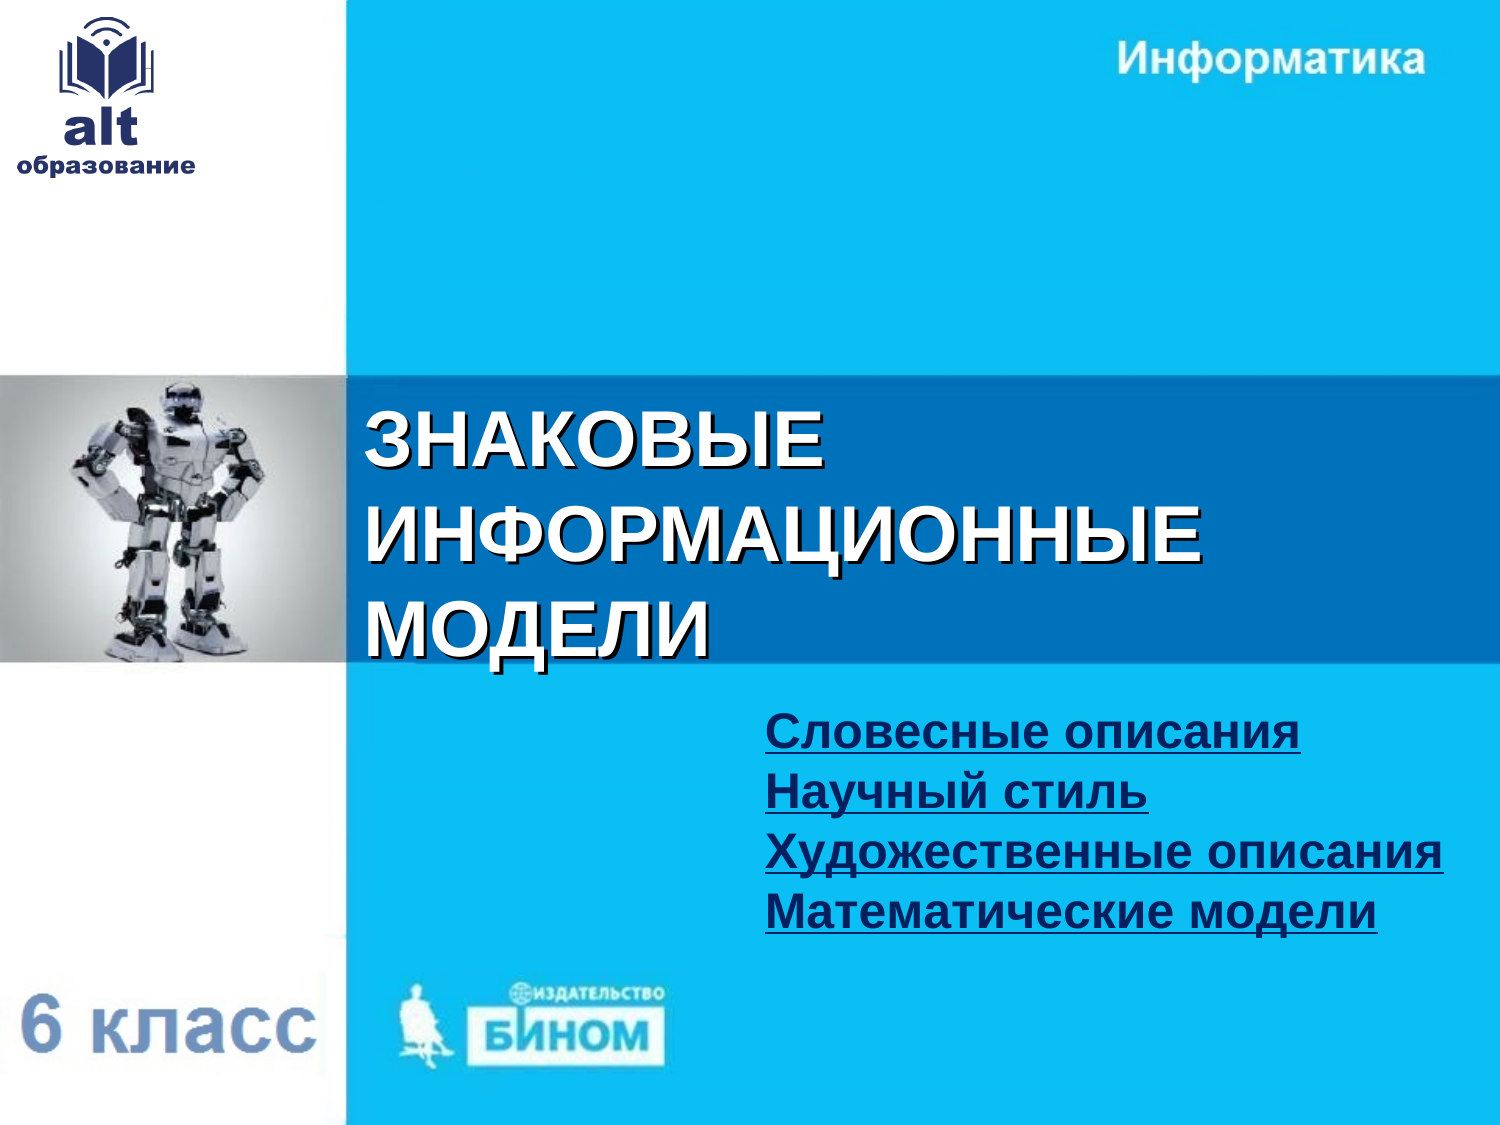

# ЗНАКОВЫЕ ИНФОРМАЦИОННЫЕ МОДЕЛИ
Словесные описания
Научный стиль
Художественные описания
Математические модели